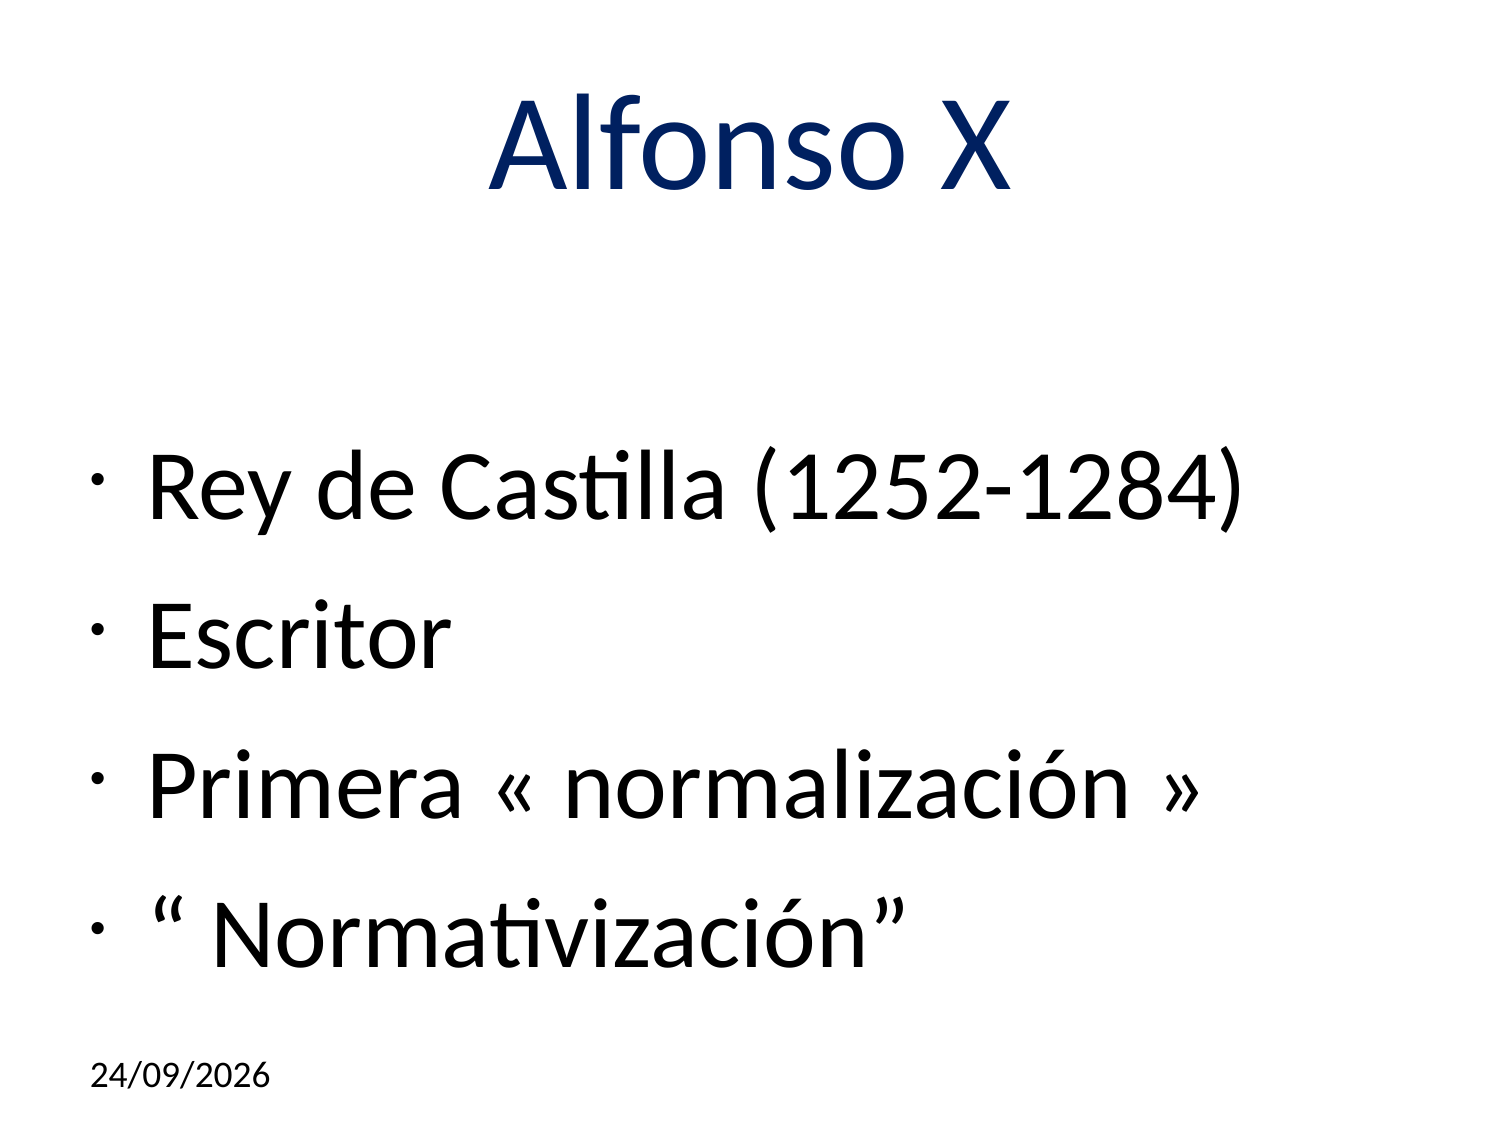

# Alfonso X
Rey de Castilla (1252-1284)
Escritor
Primera « normalización »
“ Normativización”
14 de avril de 2011